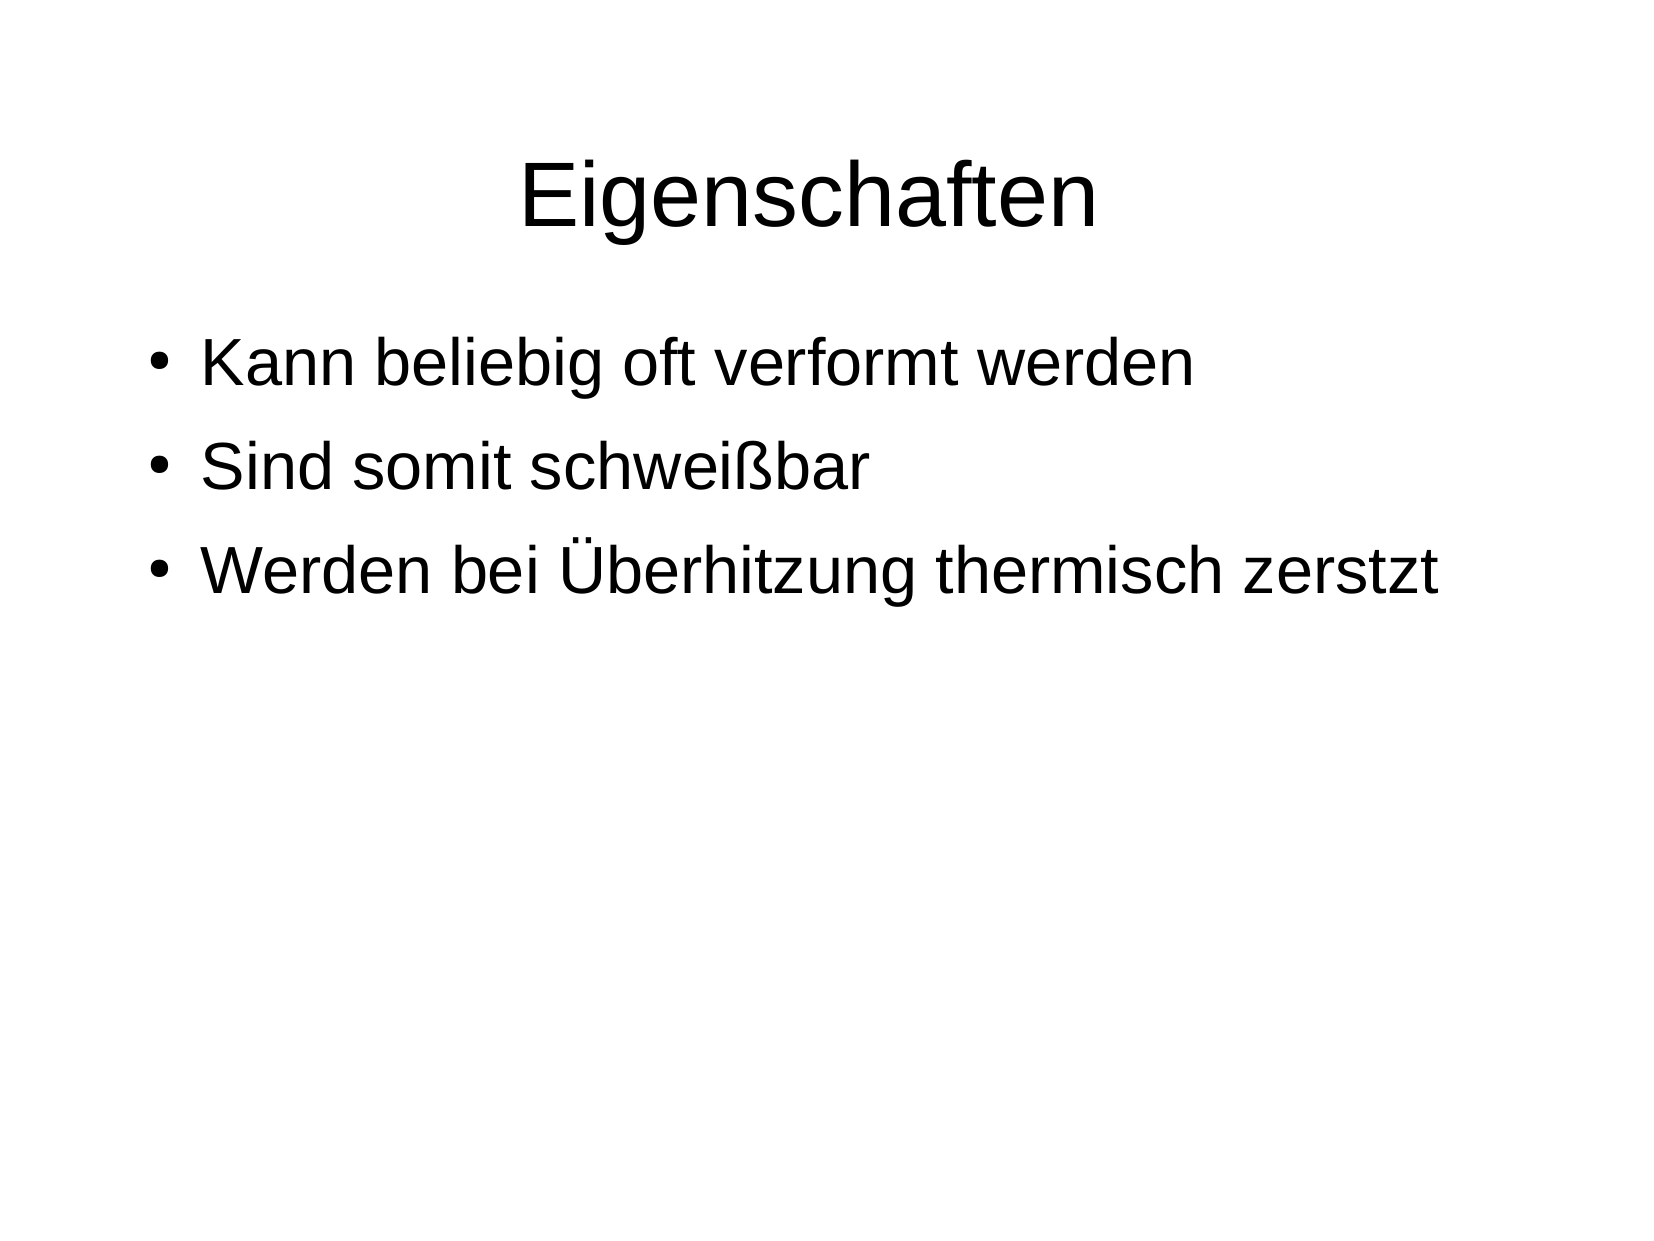

# Eigenschaften
Kann beliebig oft verformt werden
Sind somit schweißbar
Werden bei Überhitzung thermisch zerstzt